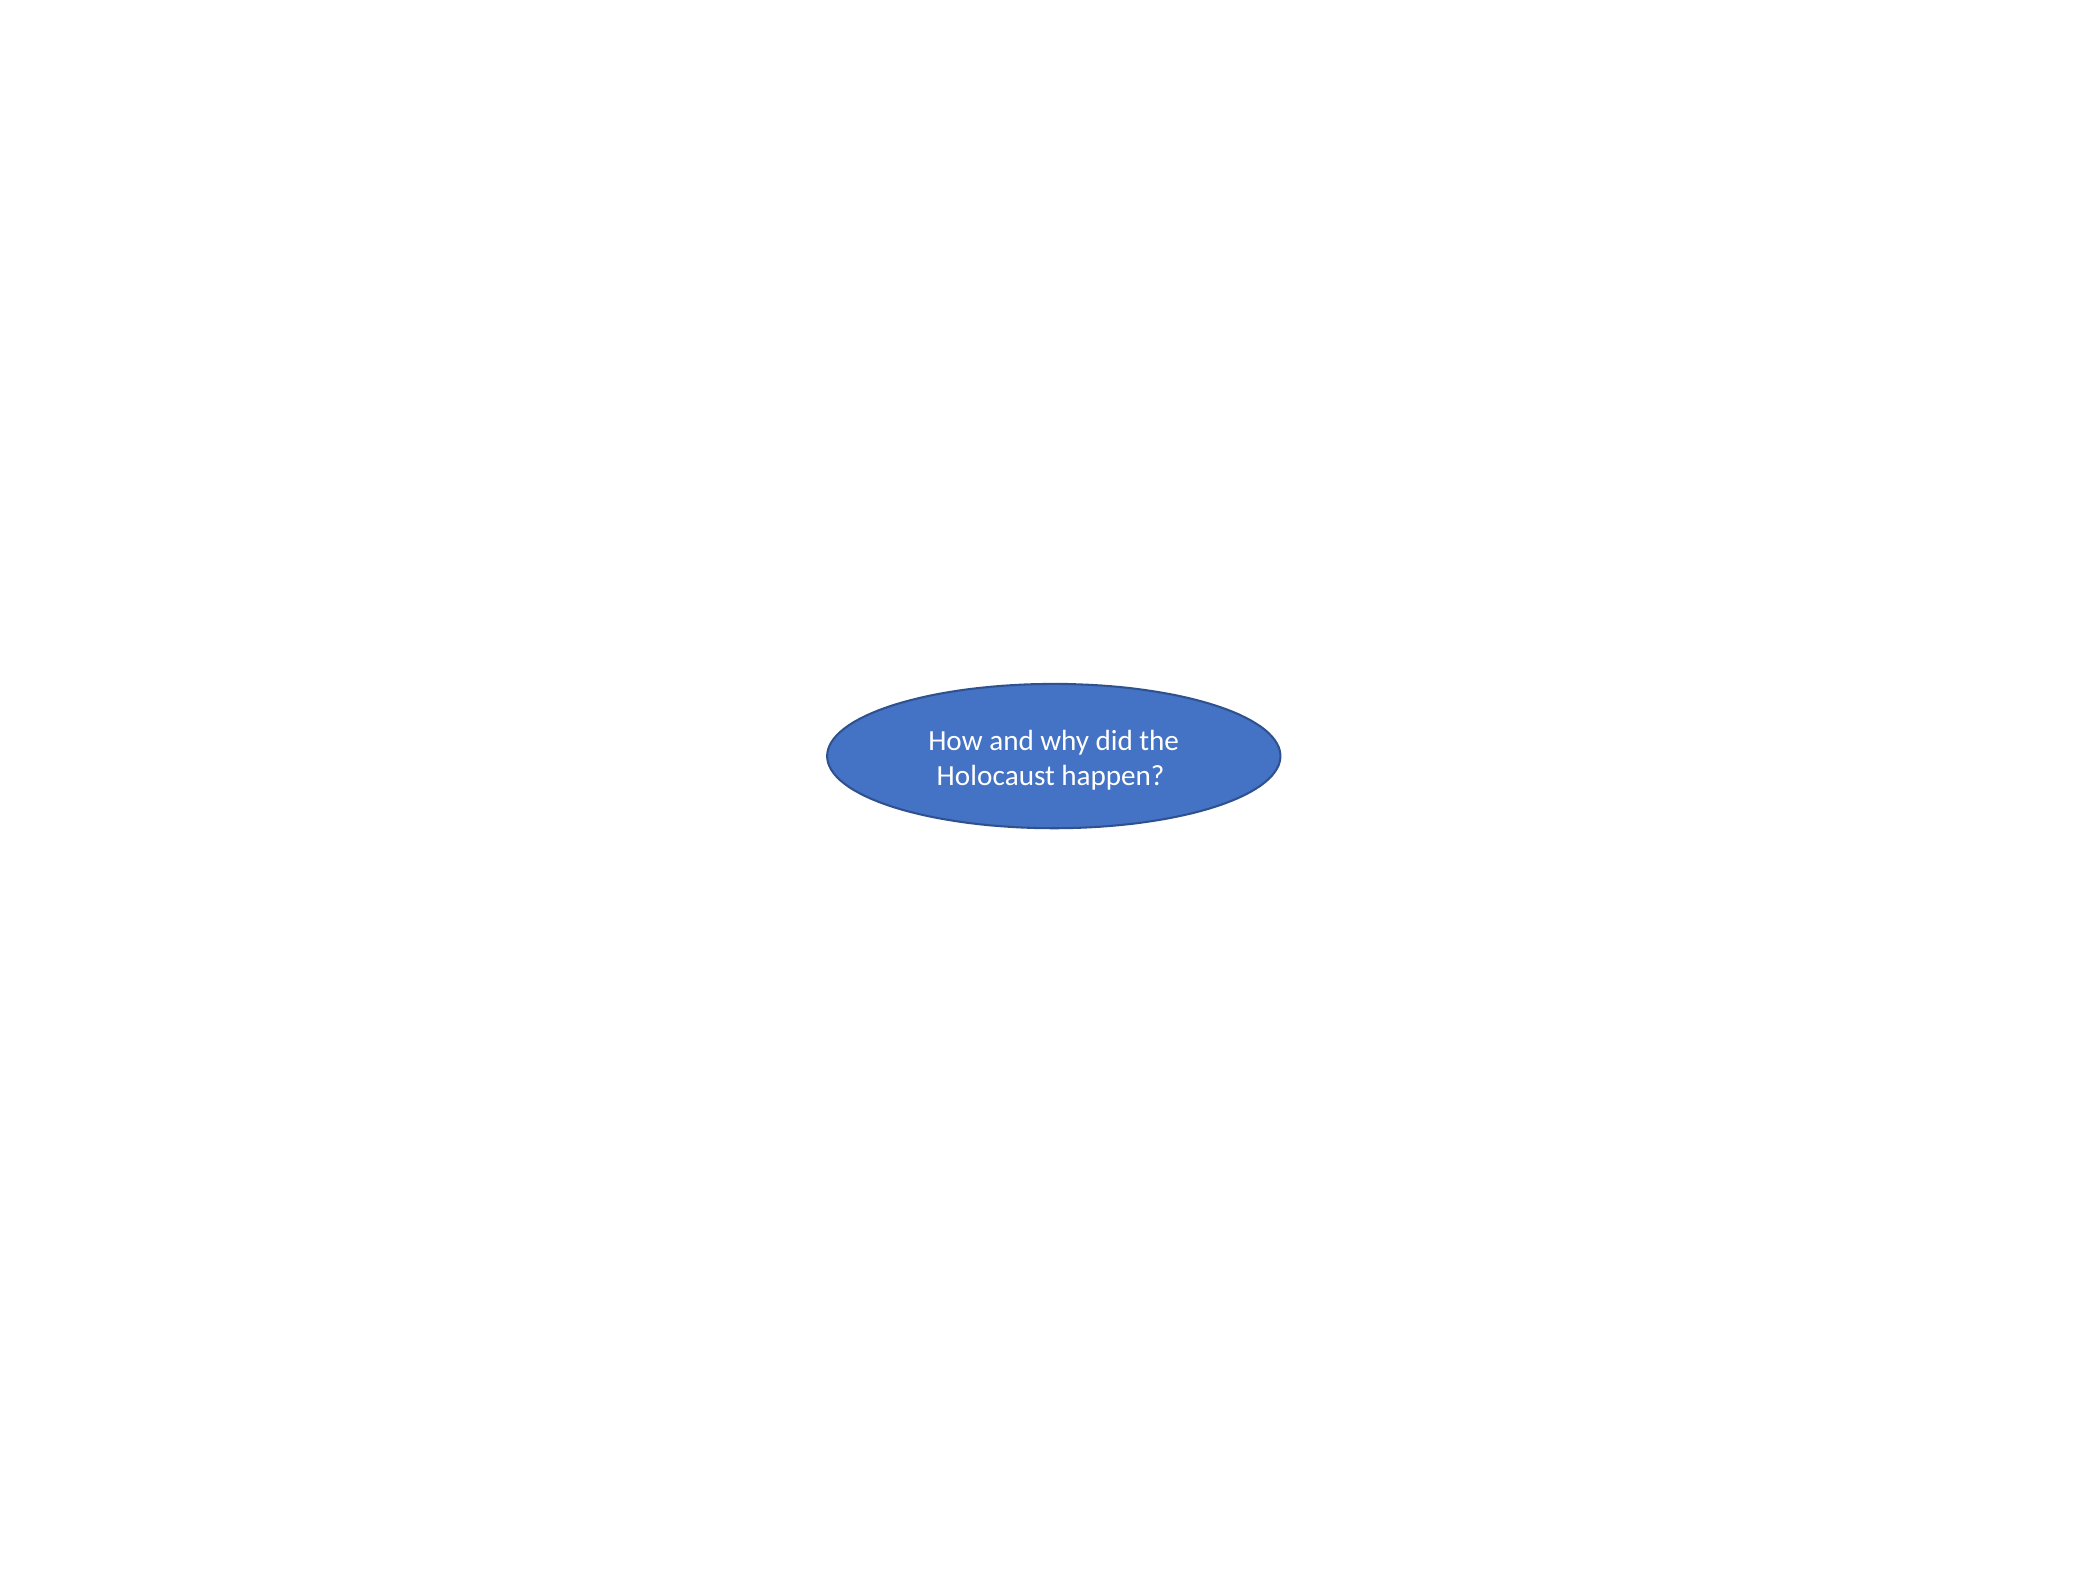

How and why did the Holocaust happen?